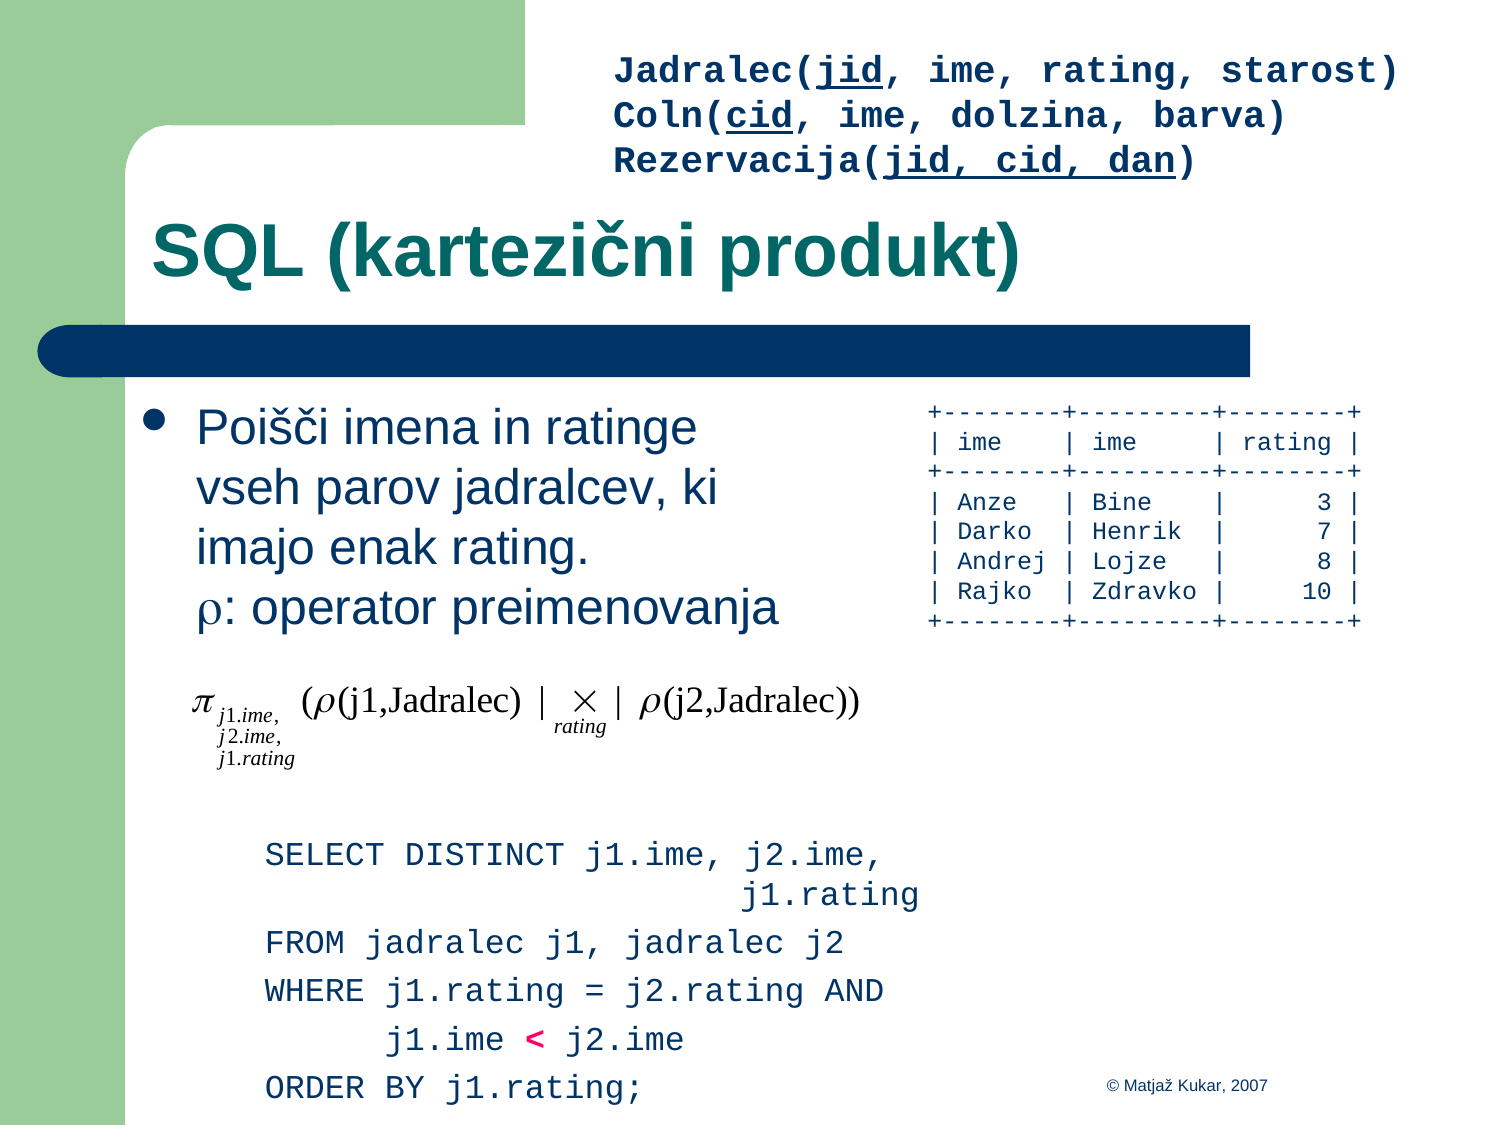

Jadralec(jid, ime, rating, starost)
Coln(cid, ime, dolzina, barva)
Rezervacija(jid, cid, dan)
SQL (kartezični produkt)
# Poišči imena in ratinge vseh parov jadralcev, ki imajo enak rating. : operator preimenovanja
+--------+---------+--------+
| ime | ime | rating |
+--------+---------+--------+
| Anze | Bine | 3 |
| Darko | Henrik | 7 |
| Andrej | Lojze | 8 |
| Rajko | Zdravko | 10 |
+--------+---------+--------+
SELECT DISTINCT j1.ime, j2.ime, 			 j1.rating
FROM jadralec j1, jadralec j2
WHERE j1.rating = j2.rating AND
 j1.ime < j2.ime
ORDER BY j1.rating;
© Matjaž Kukar, 2007